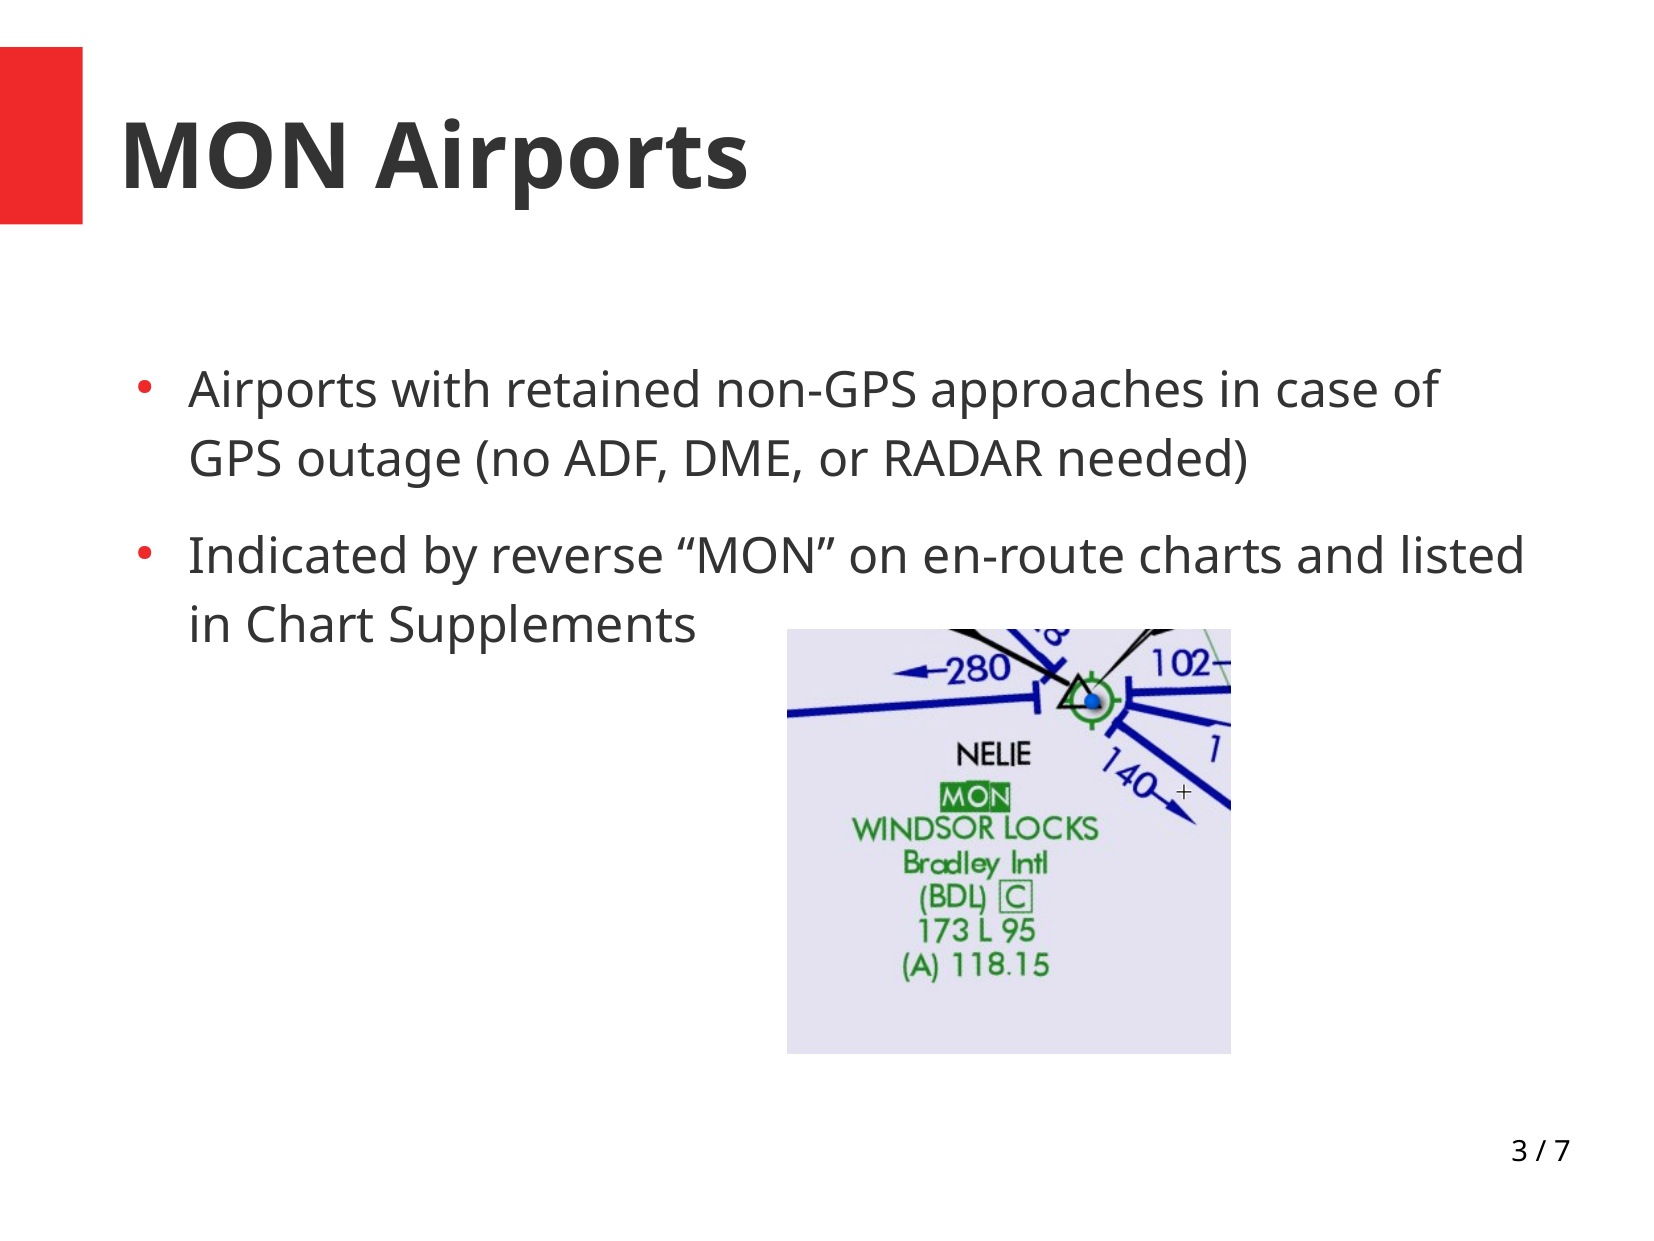

# MON Airports
Airports with retained non-GPS approaches in case of GPS outage (no ADF, DME, or RADAR needed)
Indicated by reverse “MON” on en-route charts and listed in Chart Supplements
3